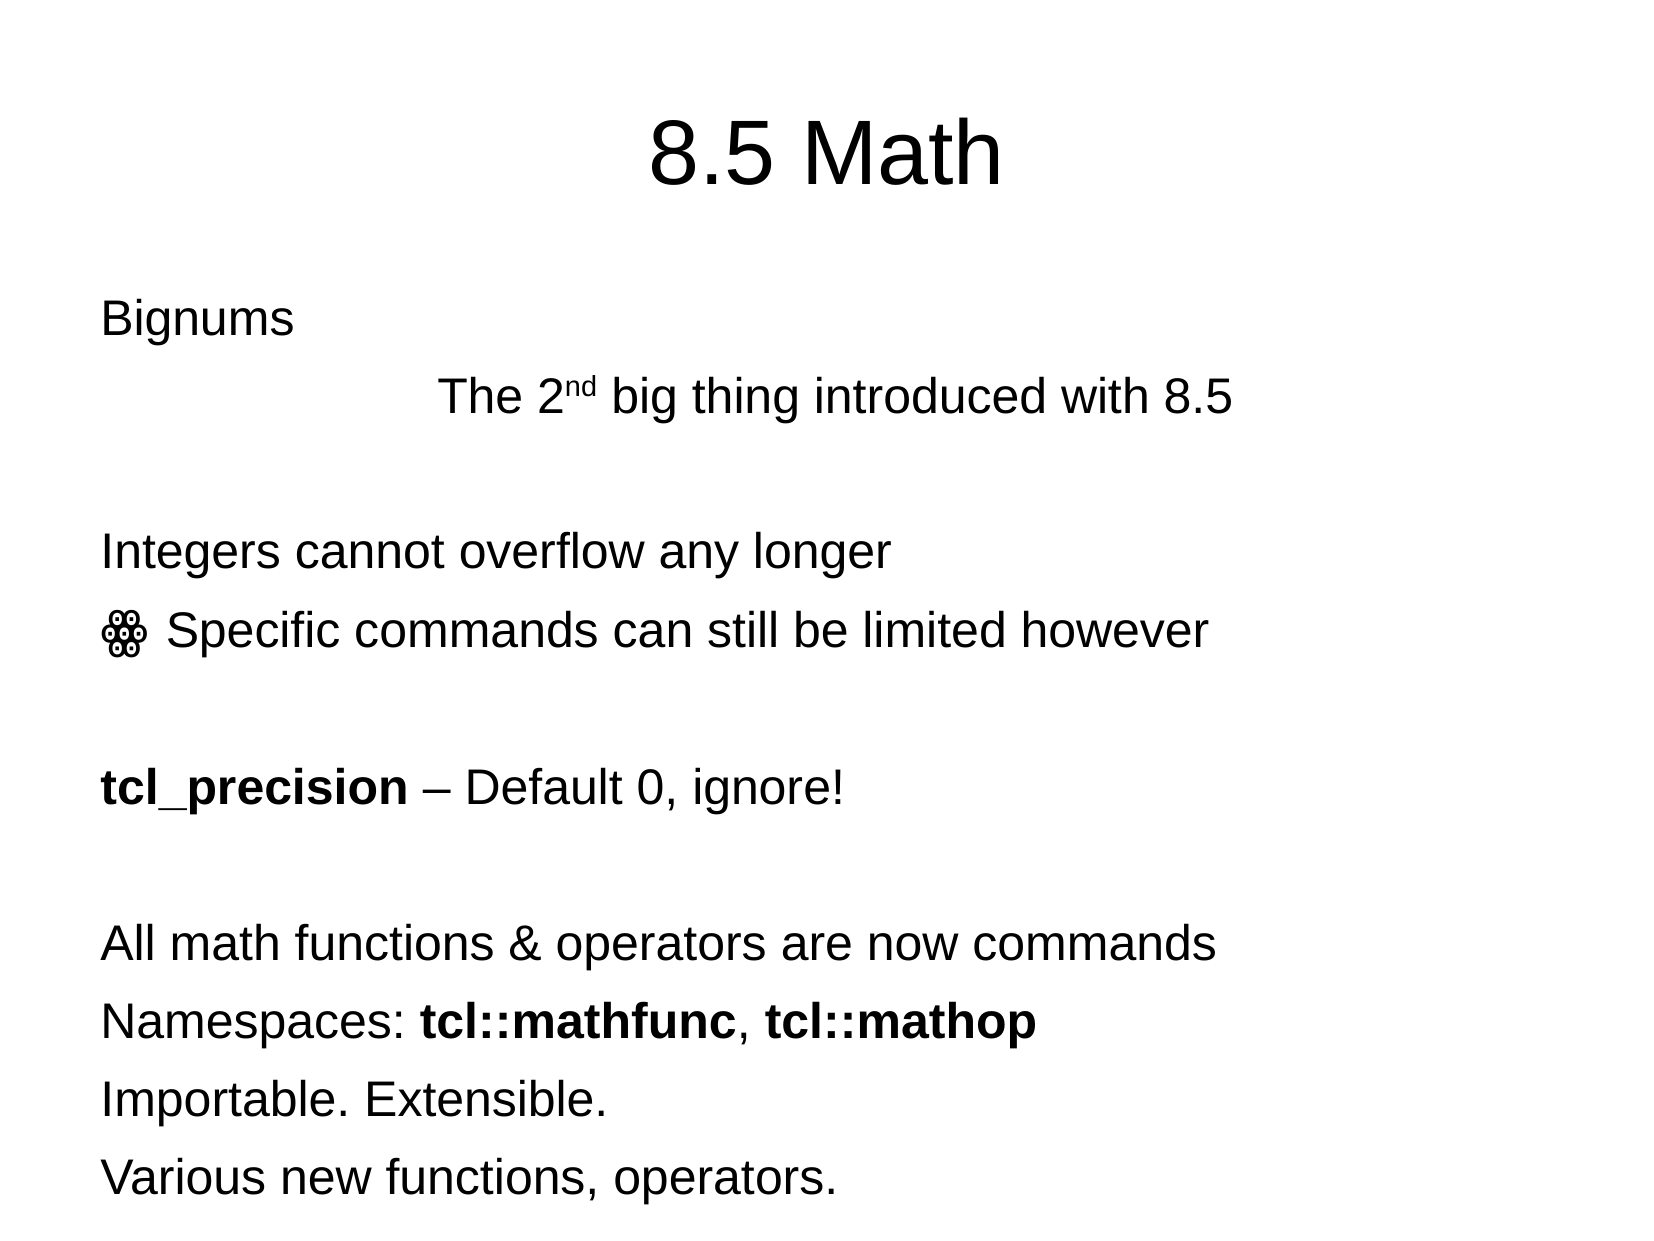

# 8.5 Math
Bignums
The 2nd big thing introduced with 8.5
Integers cannot overflow any longer
ꙮ Specific commands can still be limited however
tcl_precision – Default 0, ignore!
All math functions & operators are now commands
Namespaces: tcl::mathfunc, tcl::mathop
Importable. Extensible.
Various new functions, operators.